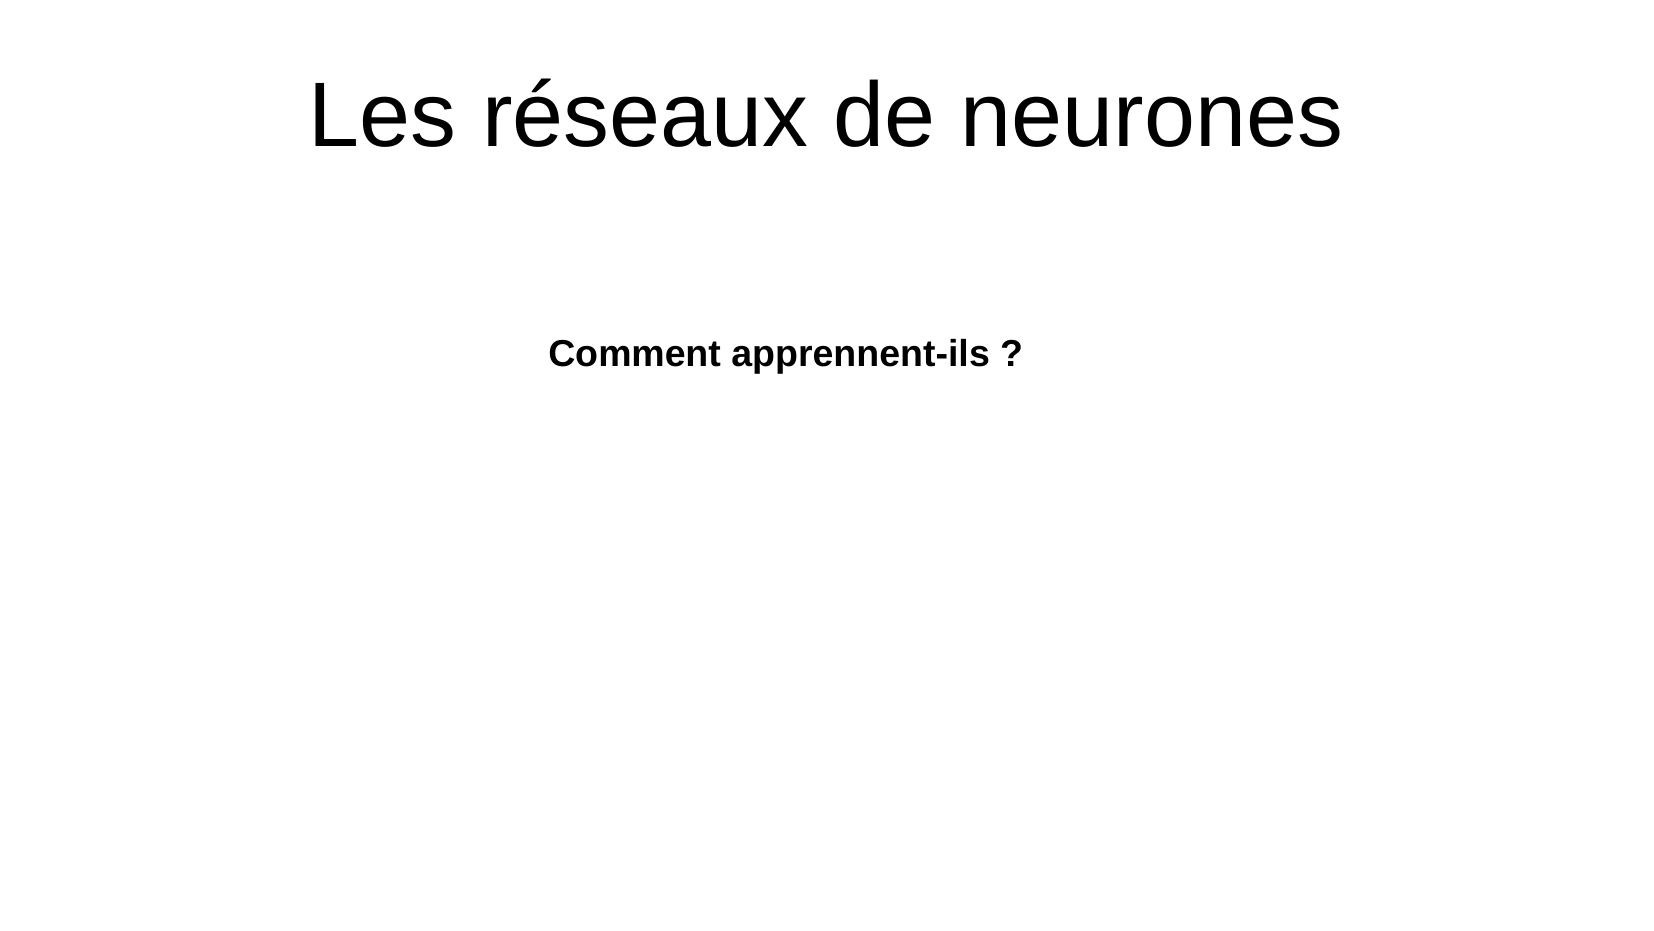

# Les réseaux de neurones
Comment apprennent-ils ?